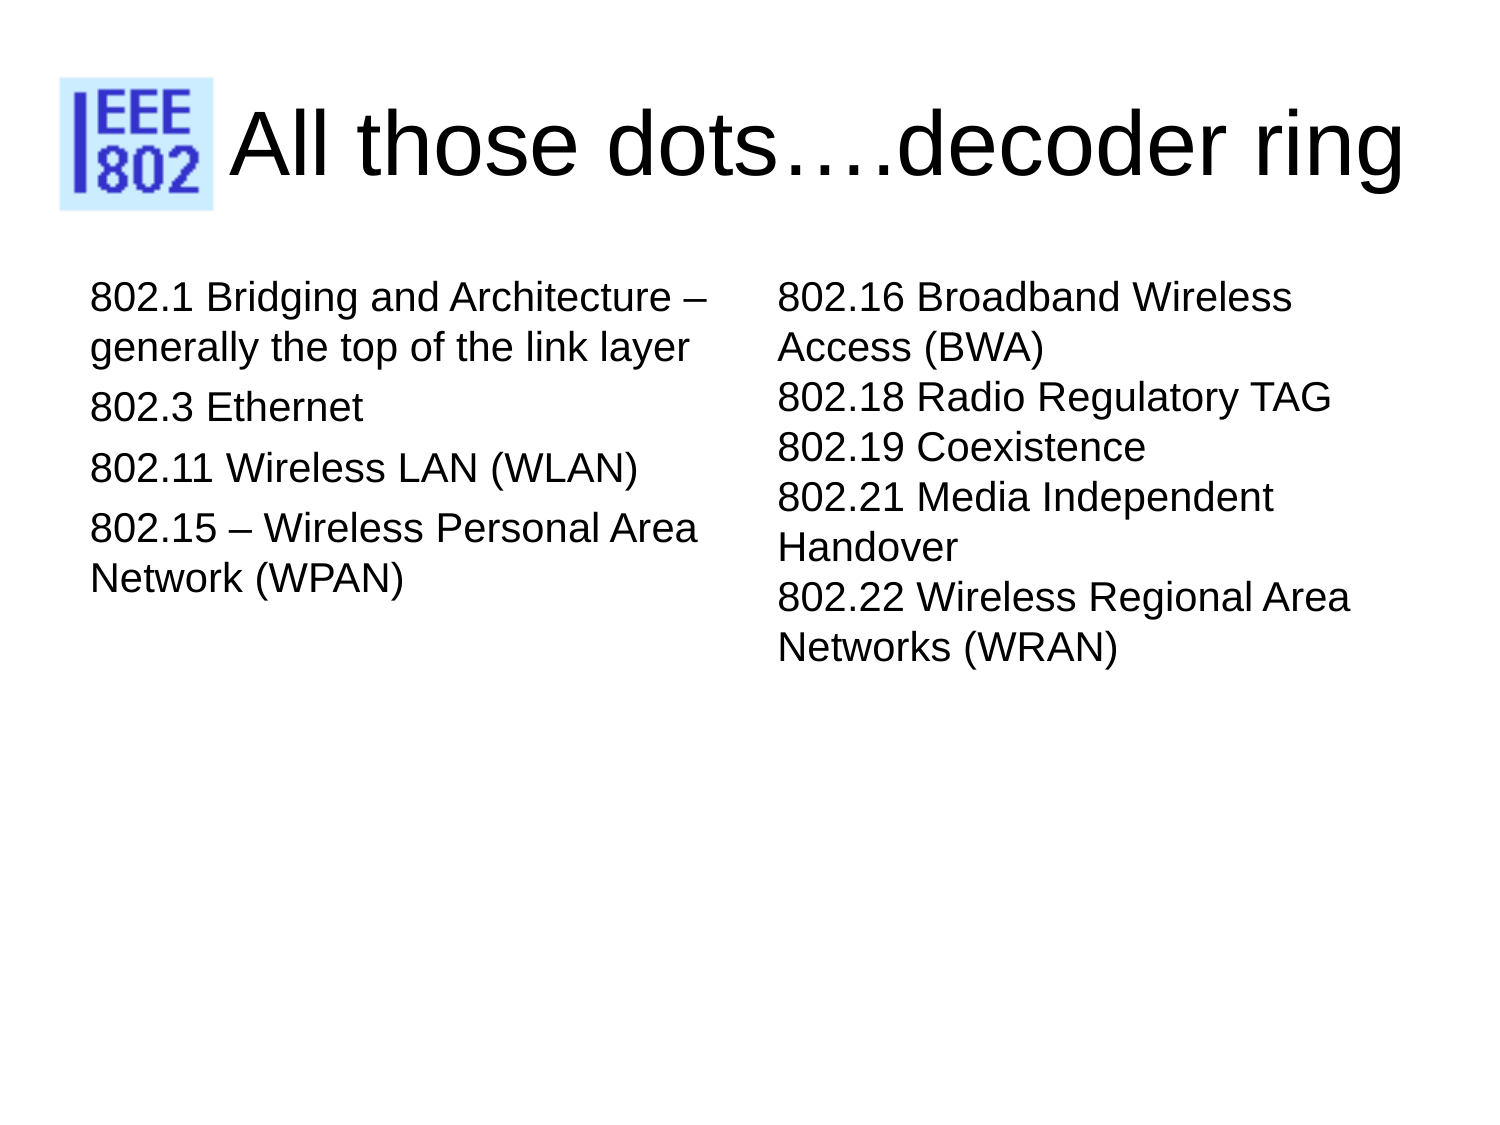

All those dots….decoder ring
802.1 Bridging and Architecture – generally the top of the link layer
802.3 Ethernet
802.11 Wireless LAN (WLAN)
802.15 – Wireless Personal Area Network (WPAN)
802.16 Broadband Wireless Access (BWA)
802.18 Radio Regulatory TAG
802.19 Coexistence
802.21 Media Independent Handover
802.22 Wireless Regional Area Networks (WRAN)